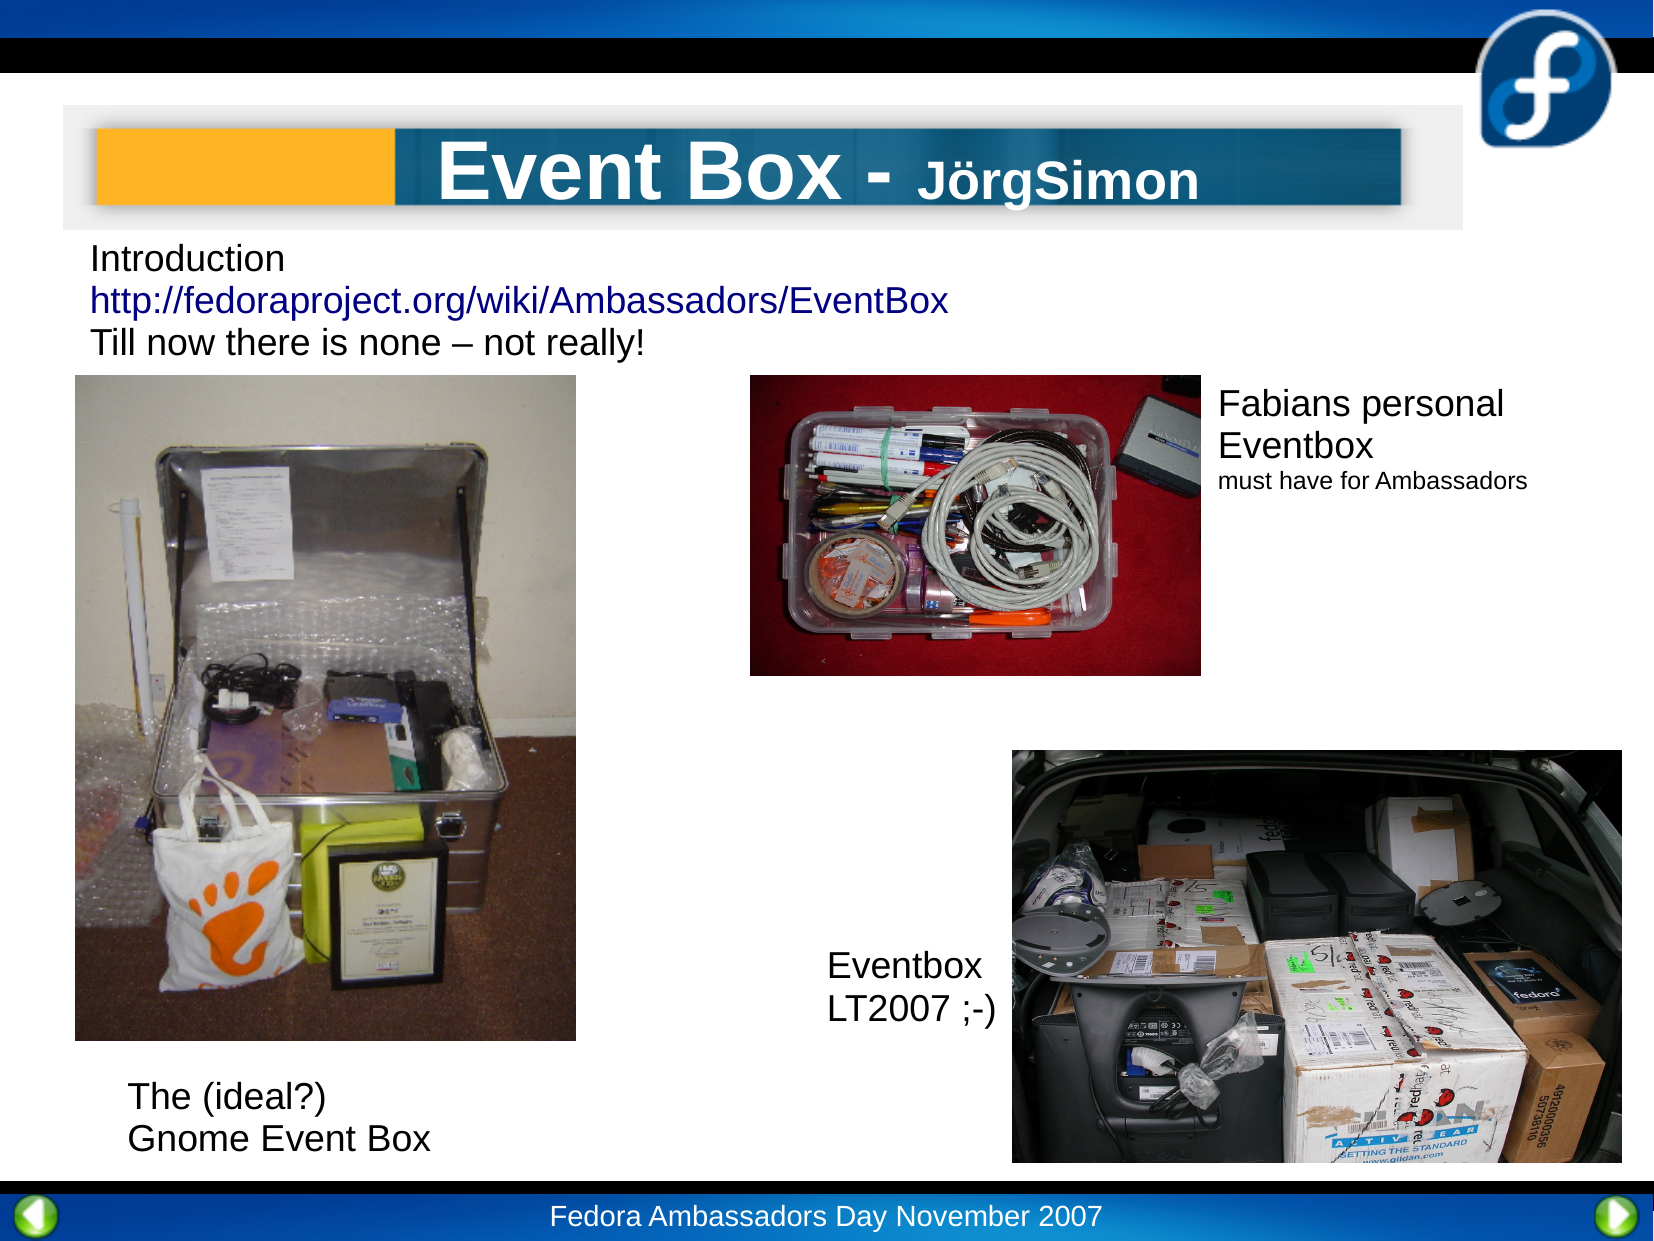

Event Box - JörgSimon
Introduction
http://fedoraproject.org/wiki/Ambassadors/EventBox
Till now there is none – not really!
Fabians personal Eventbox
must have for Ambassadors
Eventbox
LT2007 ;-)
The (ideal?)
Gnome Event Box